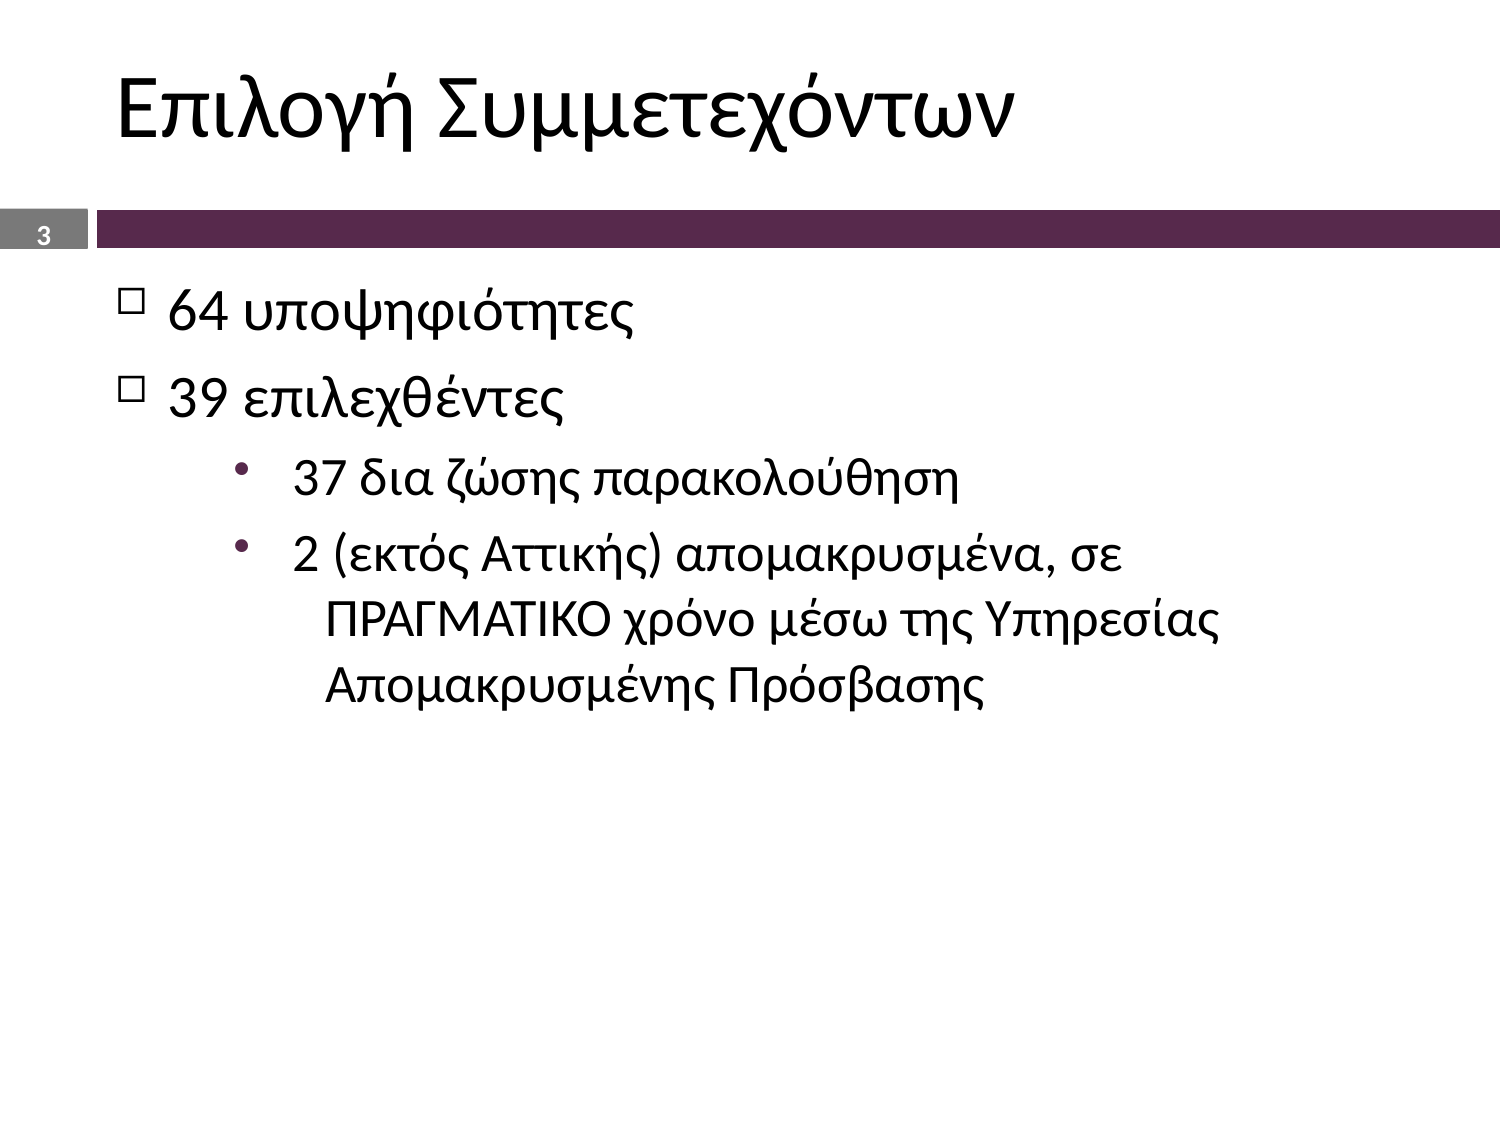

# Επιλογή Συμμετεχόντων
64 υποψηφιότητες
39 επιλεχθέντες
 37 δια ζώσης παρακολούθηση
 2 (εκτός Αττικής) απομακρυσμένα, σε ΠΡΑΓΜΑΤΙΚΟ χρόνο μέσω της Υπηρεσίας Απομακρυσμένης Πρόσβασης